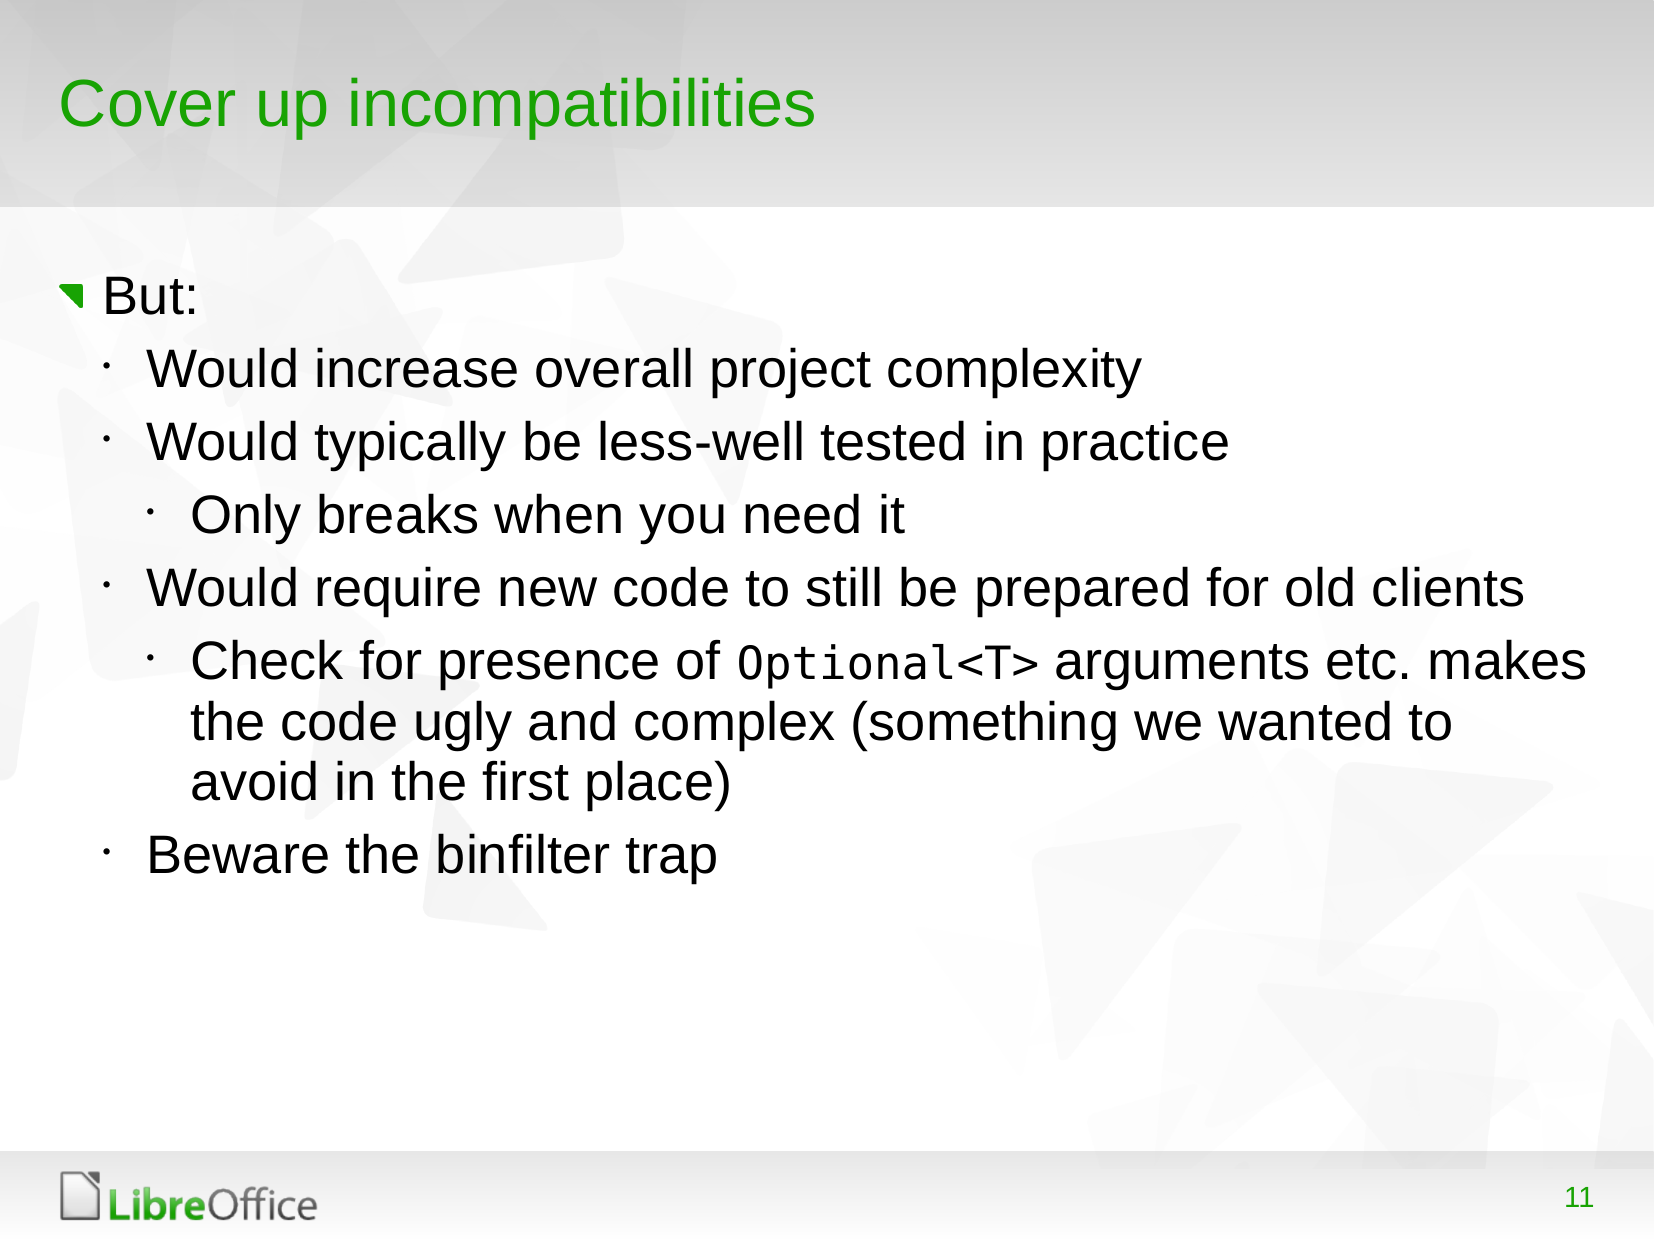

# Cover up incompatibilities
But:
Would increase overall project complexity
Would typically be less-well tested in practice
Only breaks when you need it
Would require new code to still be prepared for old clients
Check for presence of Optional<T> arguments etc. makes the code ugly and complex (something we wanted to avoid in the first place)
Beware the binfilter trap
11